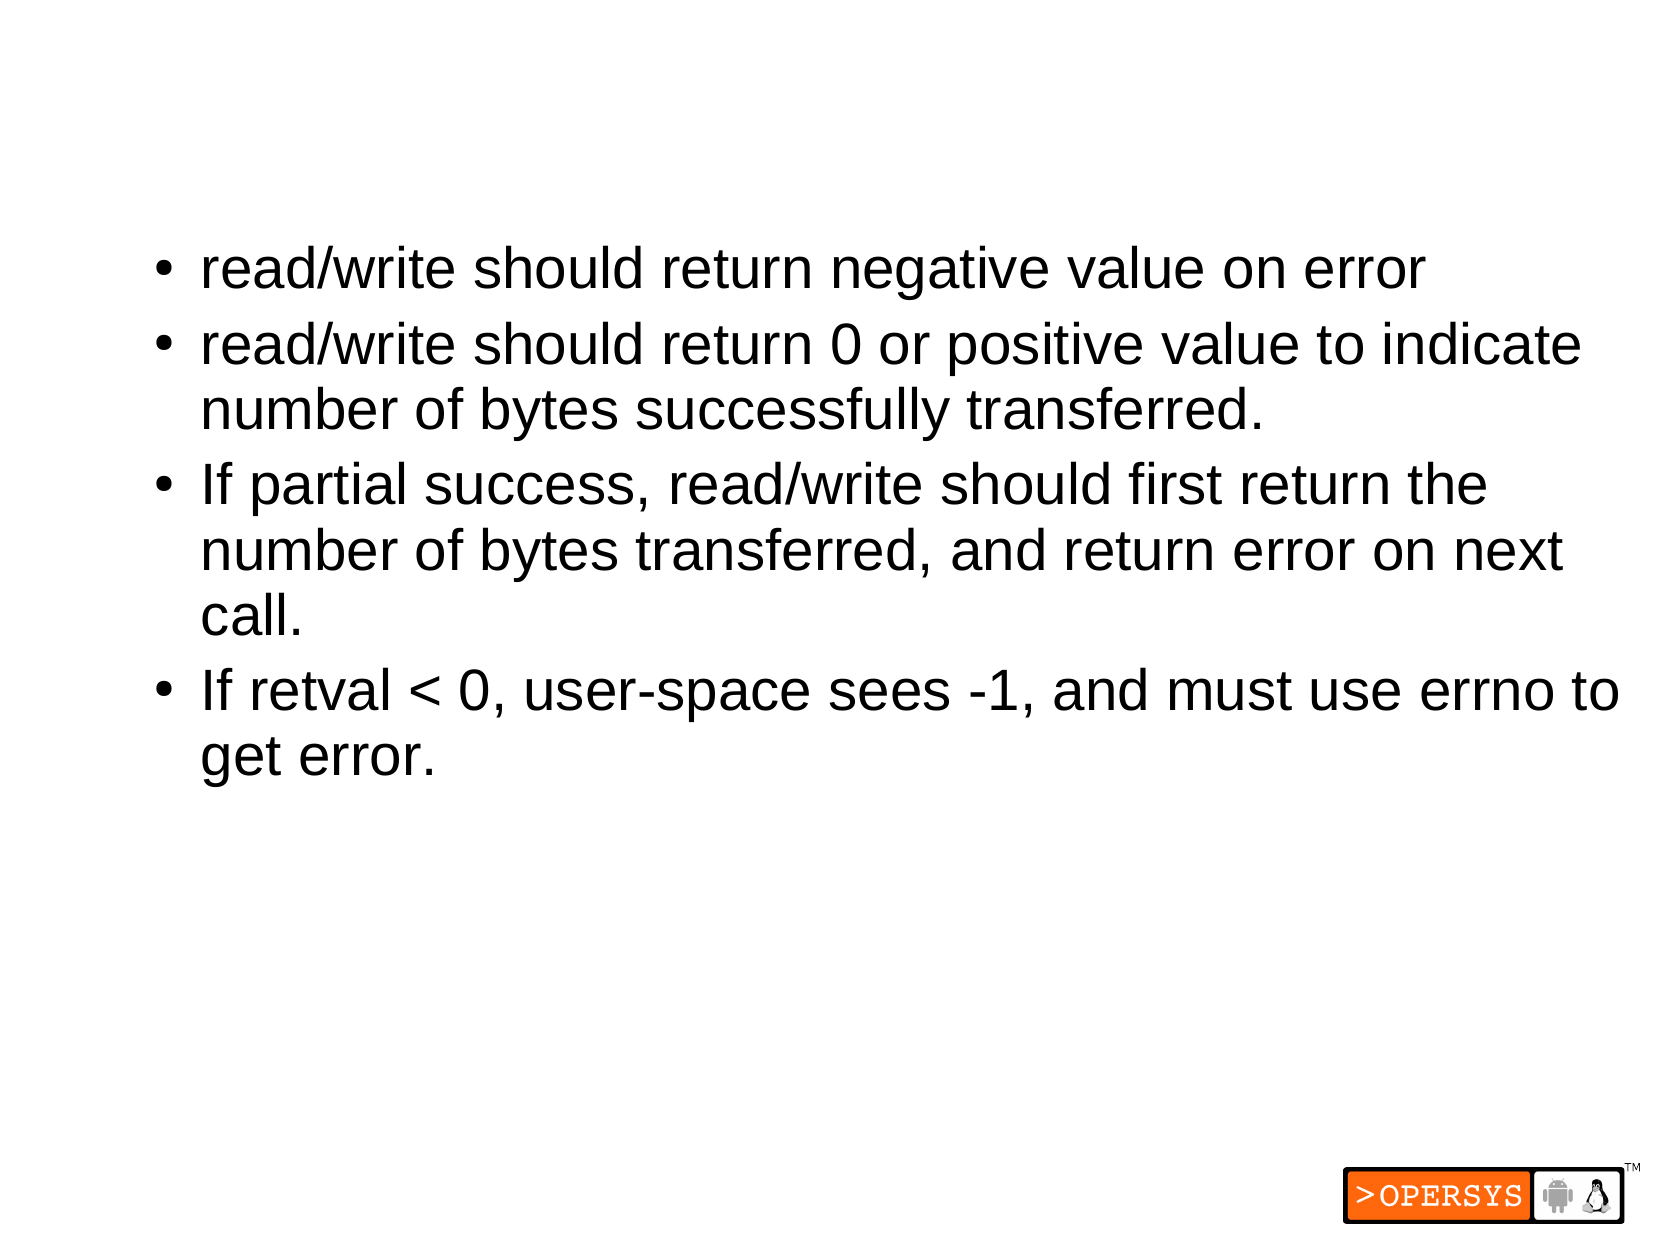

# read/write should return negative value on error
read/write should return 0 or positive value to indicate number of bytes successfully transferred.
If partial success, read/write should first return the number of bytes transferred, and return error on next call.
If retval < 0, user-space sees -1, and must use errno to get error.